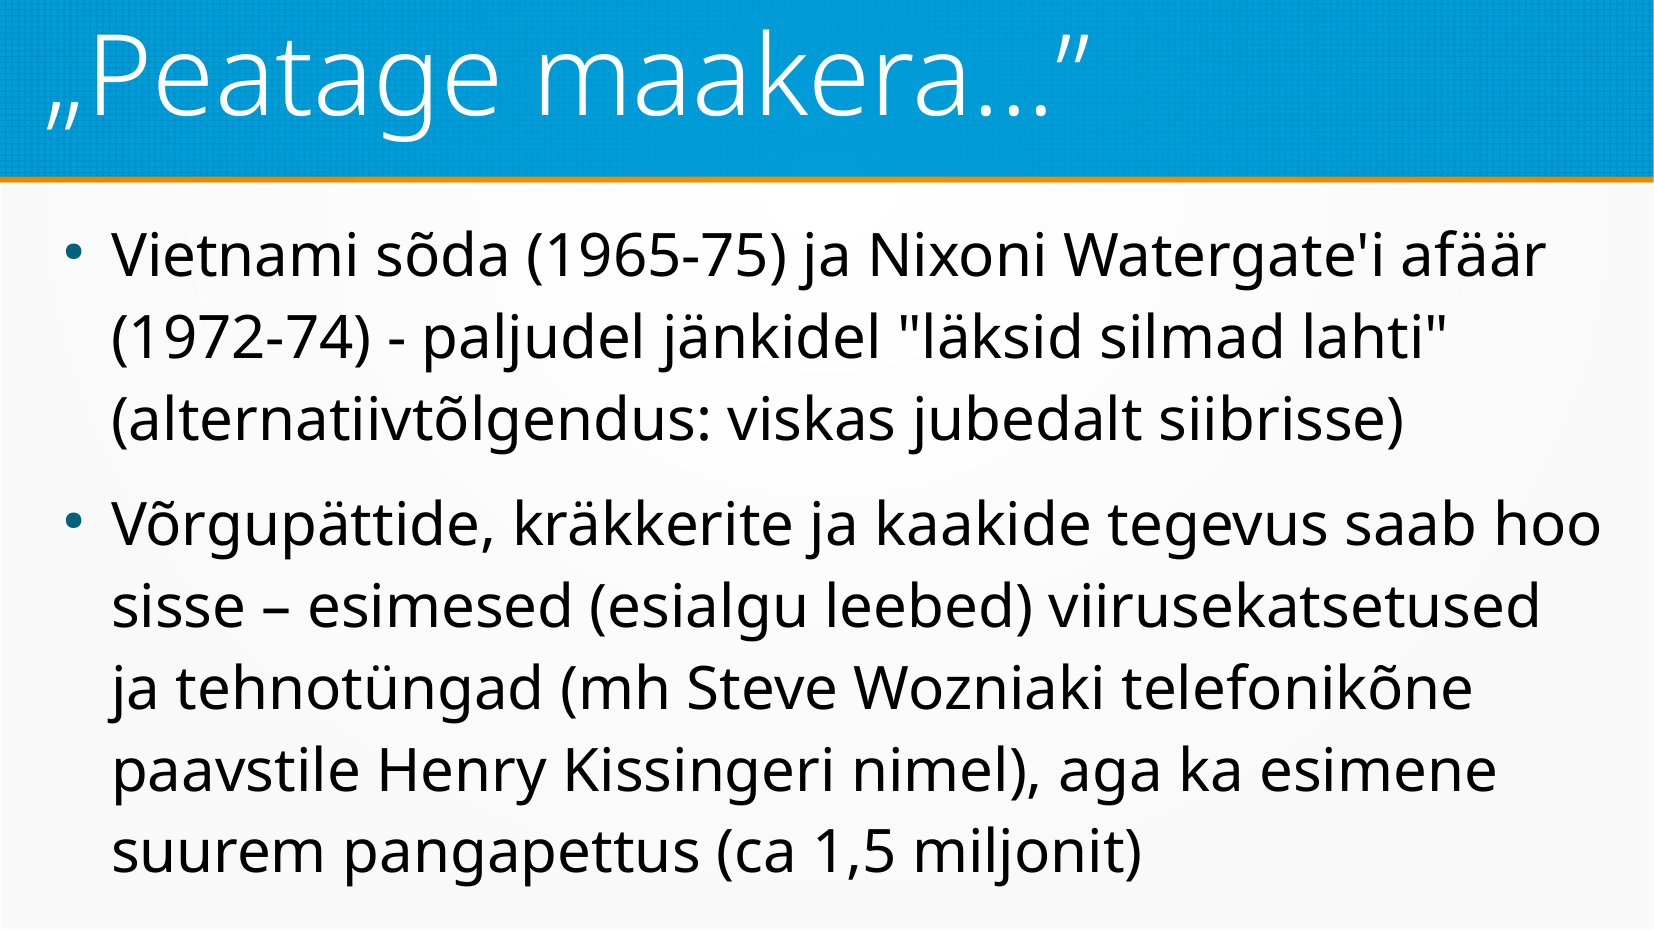

# „Peatage maakera...”
Vietnami sõda (1965-75) ja Nixoni Watergate'i afäär (1972-74) - paljudel jänkidel "läksid silmad lahti" (alternatiivtõlgendus: viskas jubedalt siibrisse)
Võrgupättide, kräkkerite ja kaakide tegevus saab hoo sisse – esimesed (esialgu leebed) viirusekatsetused ja tehnotüngad (mh Steve Wozniaki telefonikõne paavstile Henry Kissingeri nimel), aga ka esimene suurem pangapettus (ca 1,5 miljonit)